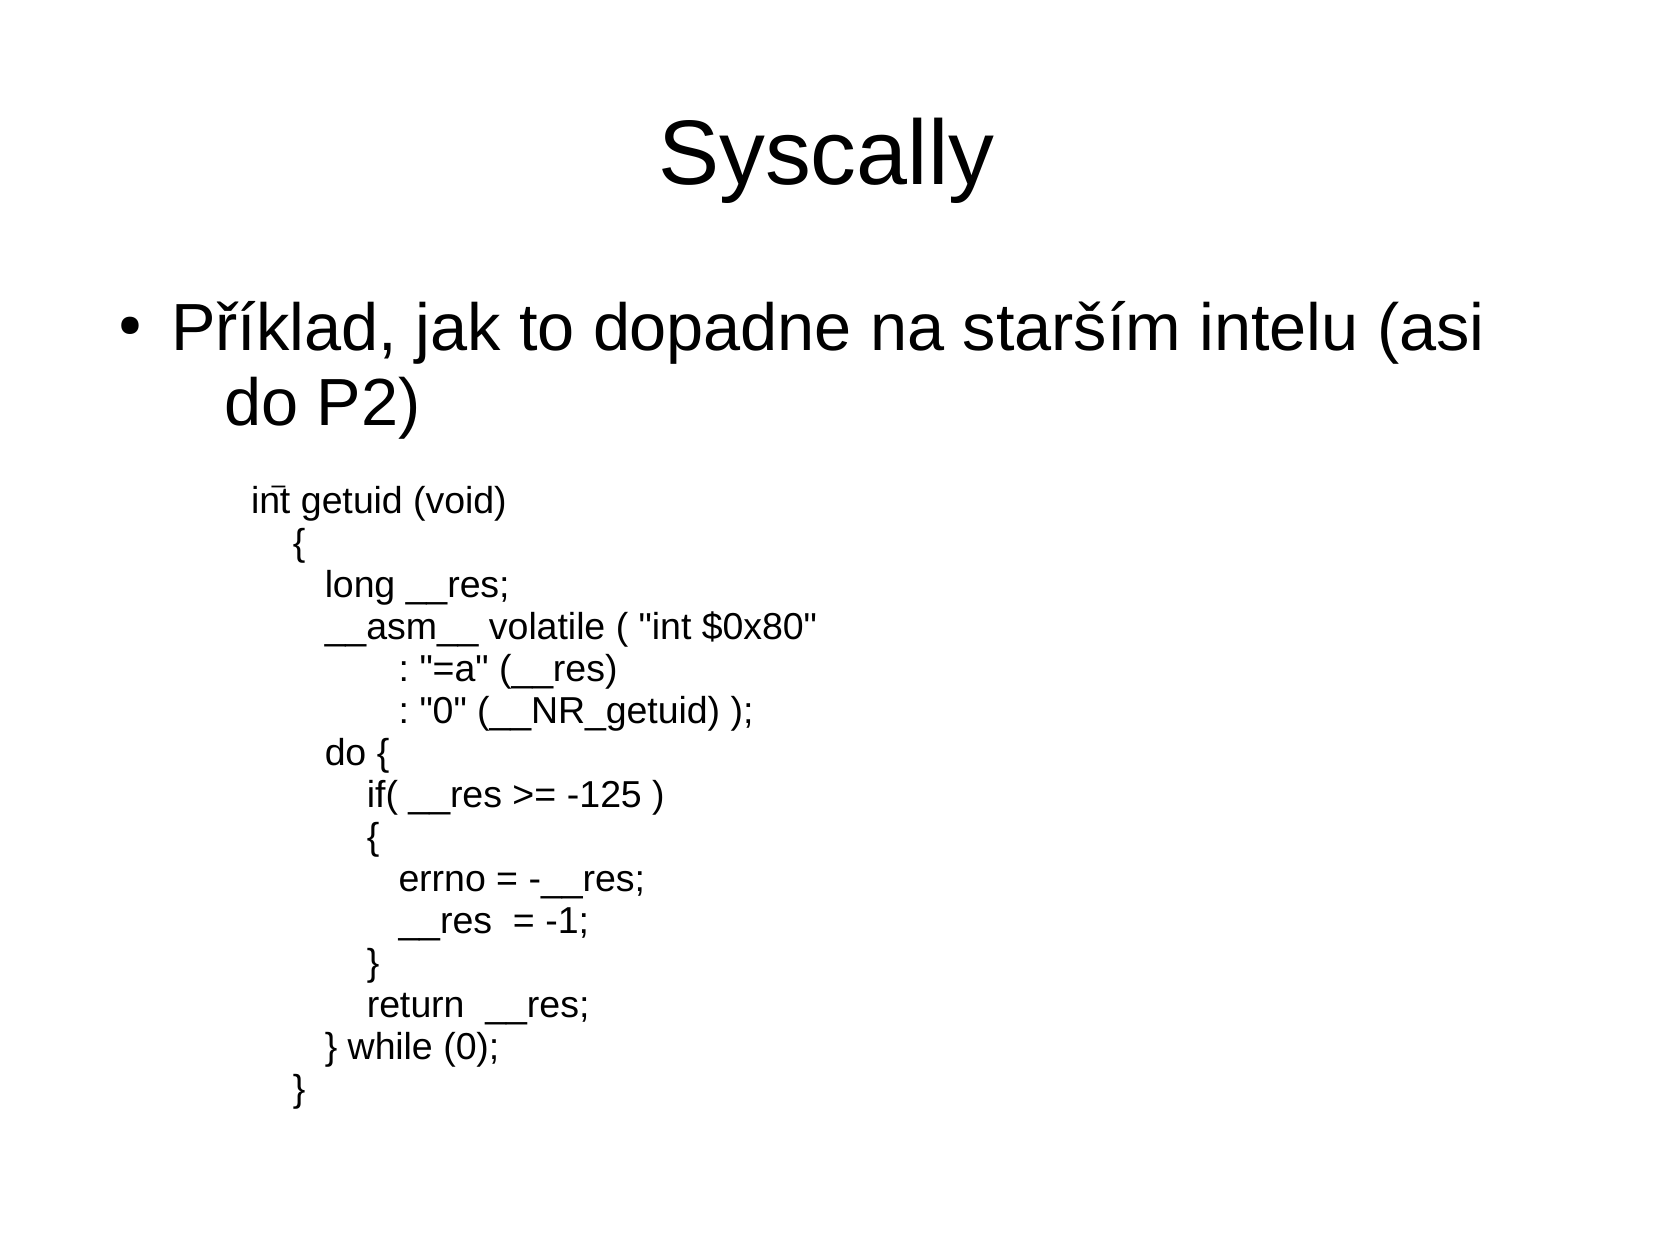

# Syscally
Příklad, jak to dopadne na starším intelu (asi do P2)
int getuid (void)
 {
	long __res;
	__asm__ volatile ( "int $0x80"
		: "=a" (__res)
		: "0" (__NR_getuid) );
	do {
	 if( __res >= -125 )
	 {
		errno = -__res;
		__res = -1;
	 }
	 return __res;
	} while (0);
 }